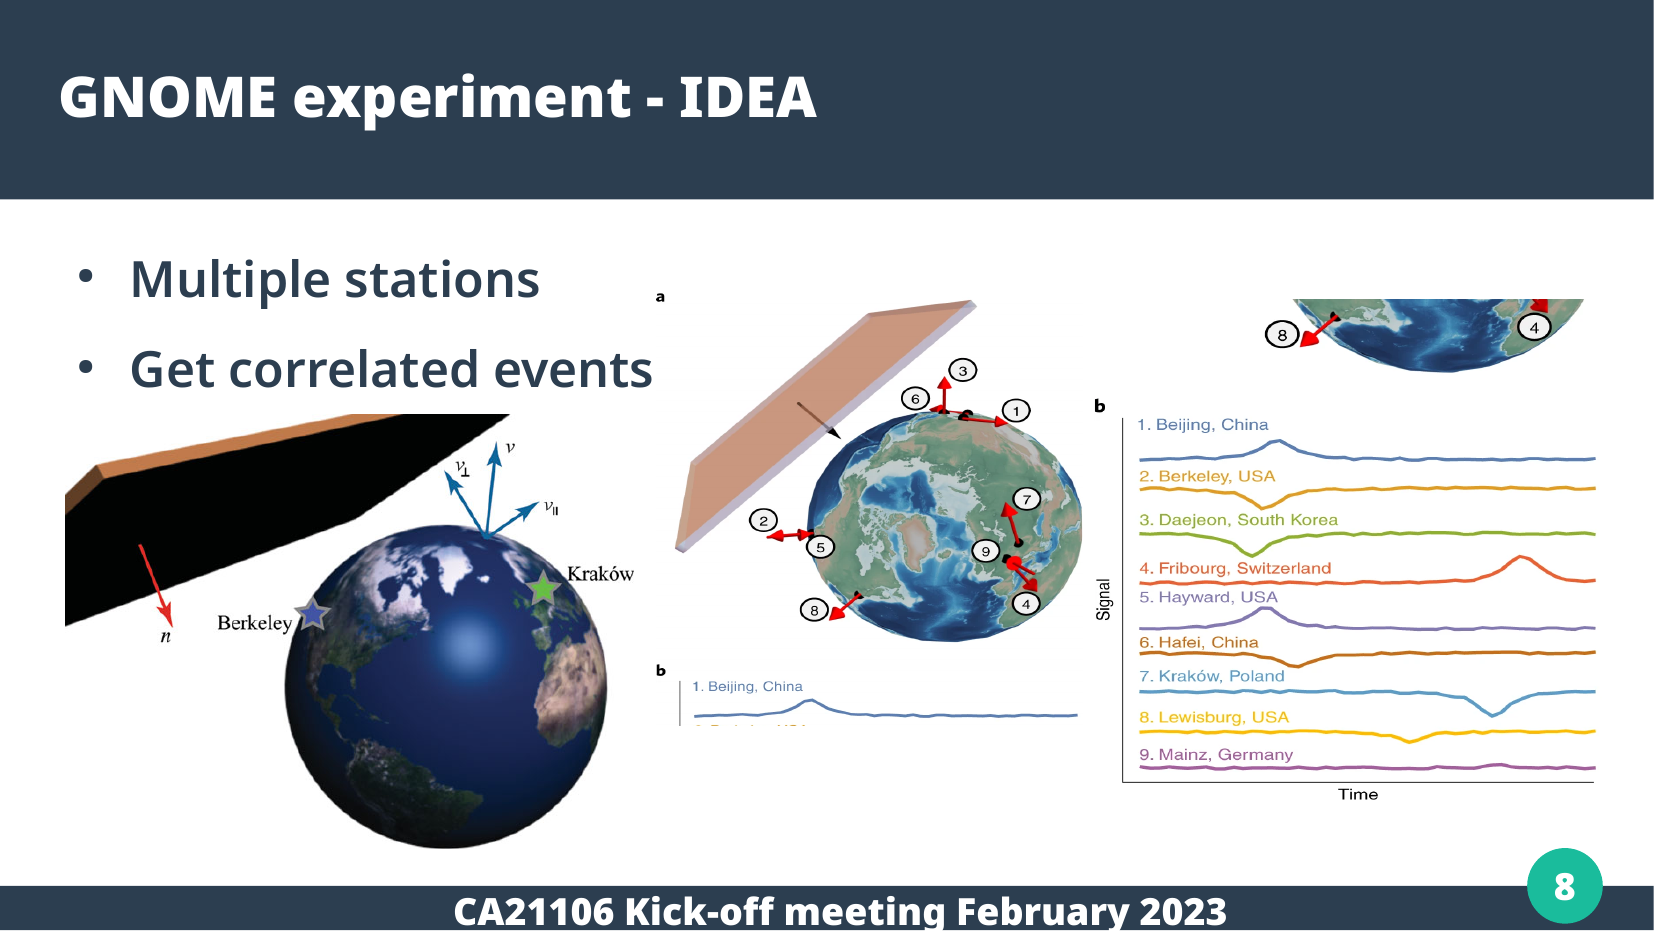

# GNOME experiment - IDEA
Multiple stations
Get correlated events
CA21106 Kick-off meeting February 2023